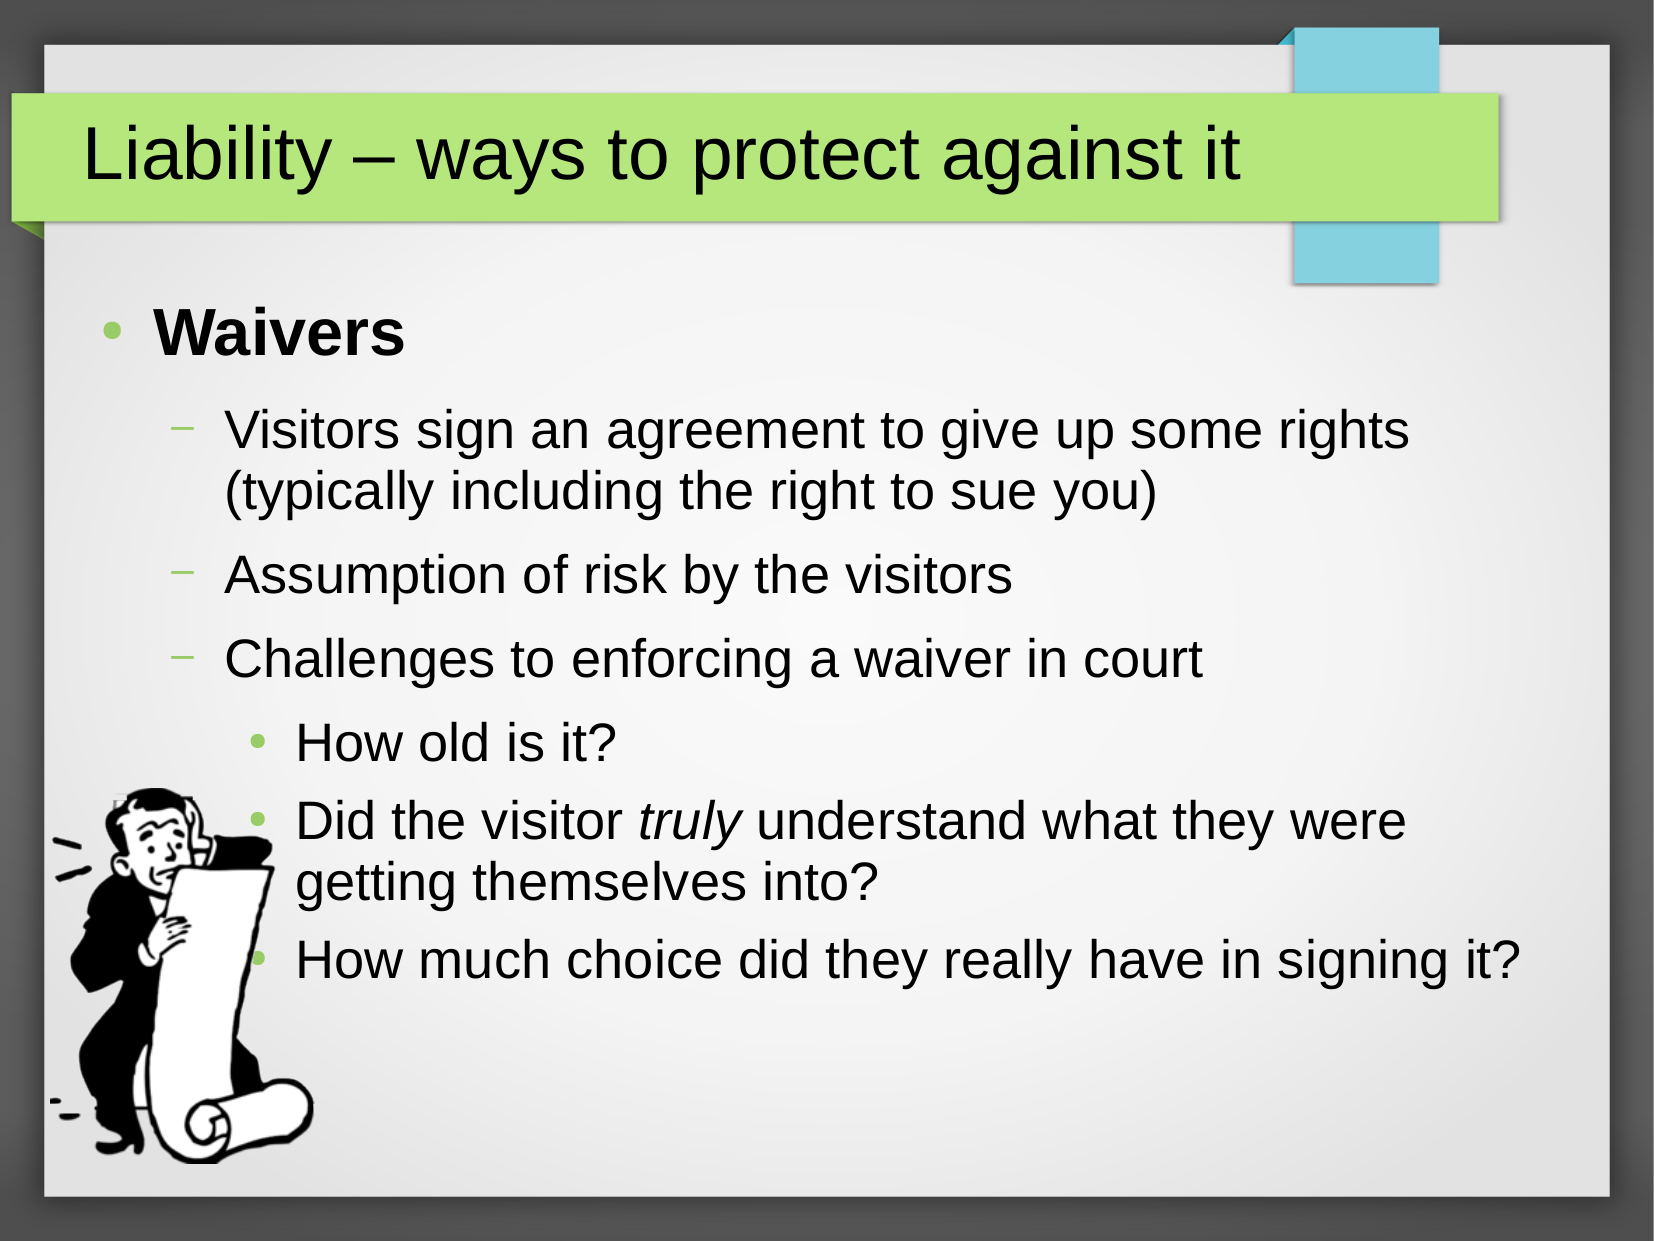

# Liability – ways to protect against it
Waivers
Visitors sign an agreement to give up some rights (typically including the right to sue you)
Assumption of risk by the visitors
Challenges to enforcing a waiver in court
How old is it?
Did the visitor truly understand what they were getting themselves into?
How much choice did they really have in signing it?